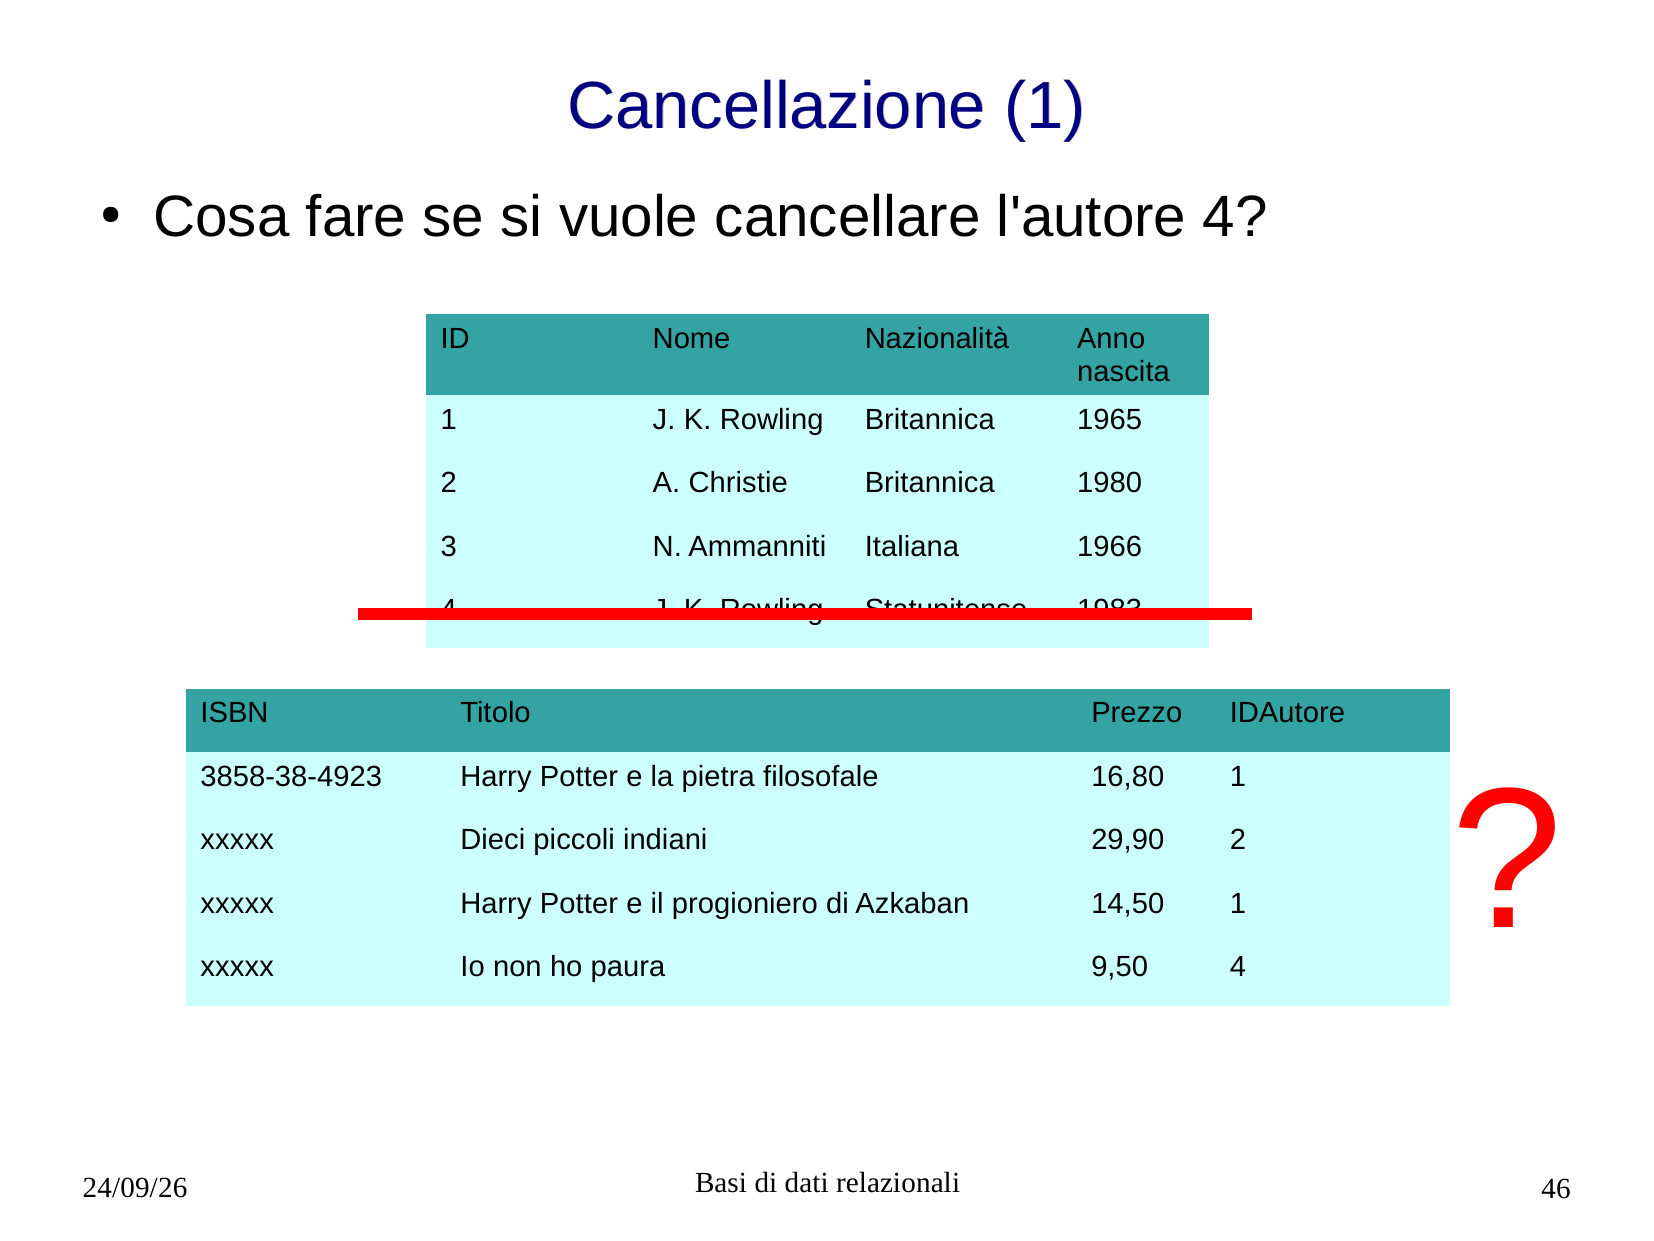

# Cancellazione (1)
Cosa fare se si vuole cancellare l'autore 4?
| ID | Nome | Nazionalità | Anno nascita |
| --- | --- | --- | --- |
| 1 | J. K. Rowling | Britannica | 1965 |
| 2 | A. Christie | Britannica | 1980 |
| 3 | N. Ammanniti | Italiana | 1966 |
| 4 | J. K. Rowling | Statunitense | 1983 |
| ISBN | Titolo | Prezzo | IDAutore |
| --- | --- | --- | --- |
| 3858-38-4923 | Harry Potter e la pietra filosofale | 16,80 | 1 |
| xxxxx | Dieci piccoli indiani | 29,90 | 2 |
| xxxxx | Harry Potter e il progioniero di Azkaban | 14,50 | 1 |
| xxxxx | Io non ho paura | 9,50 | 4 |
?